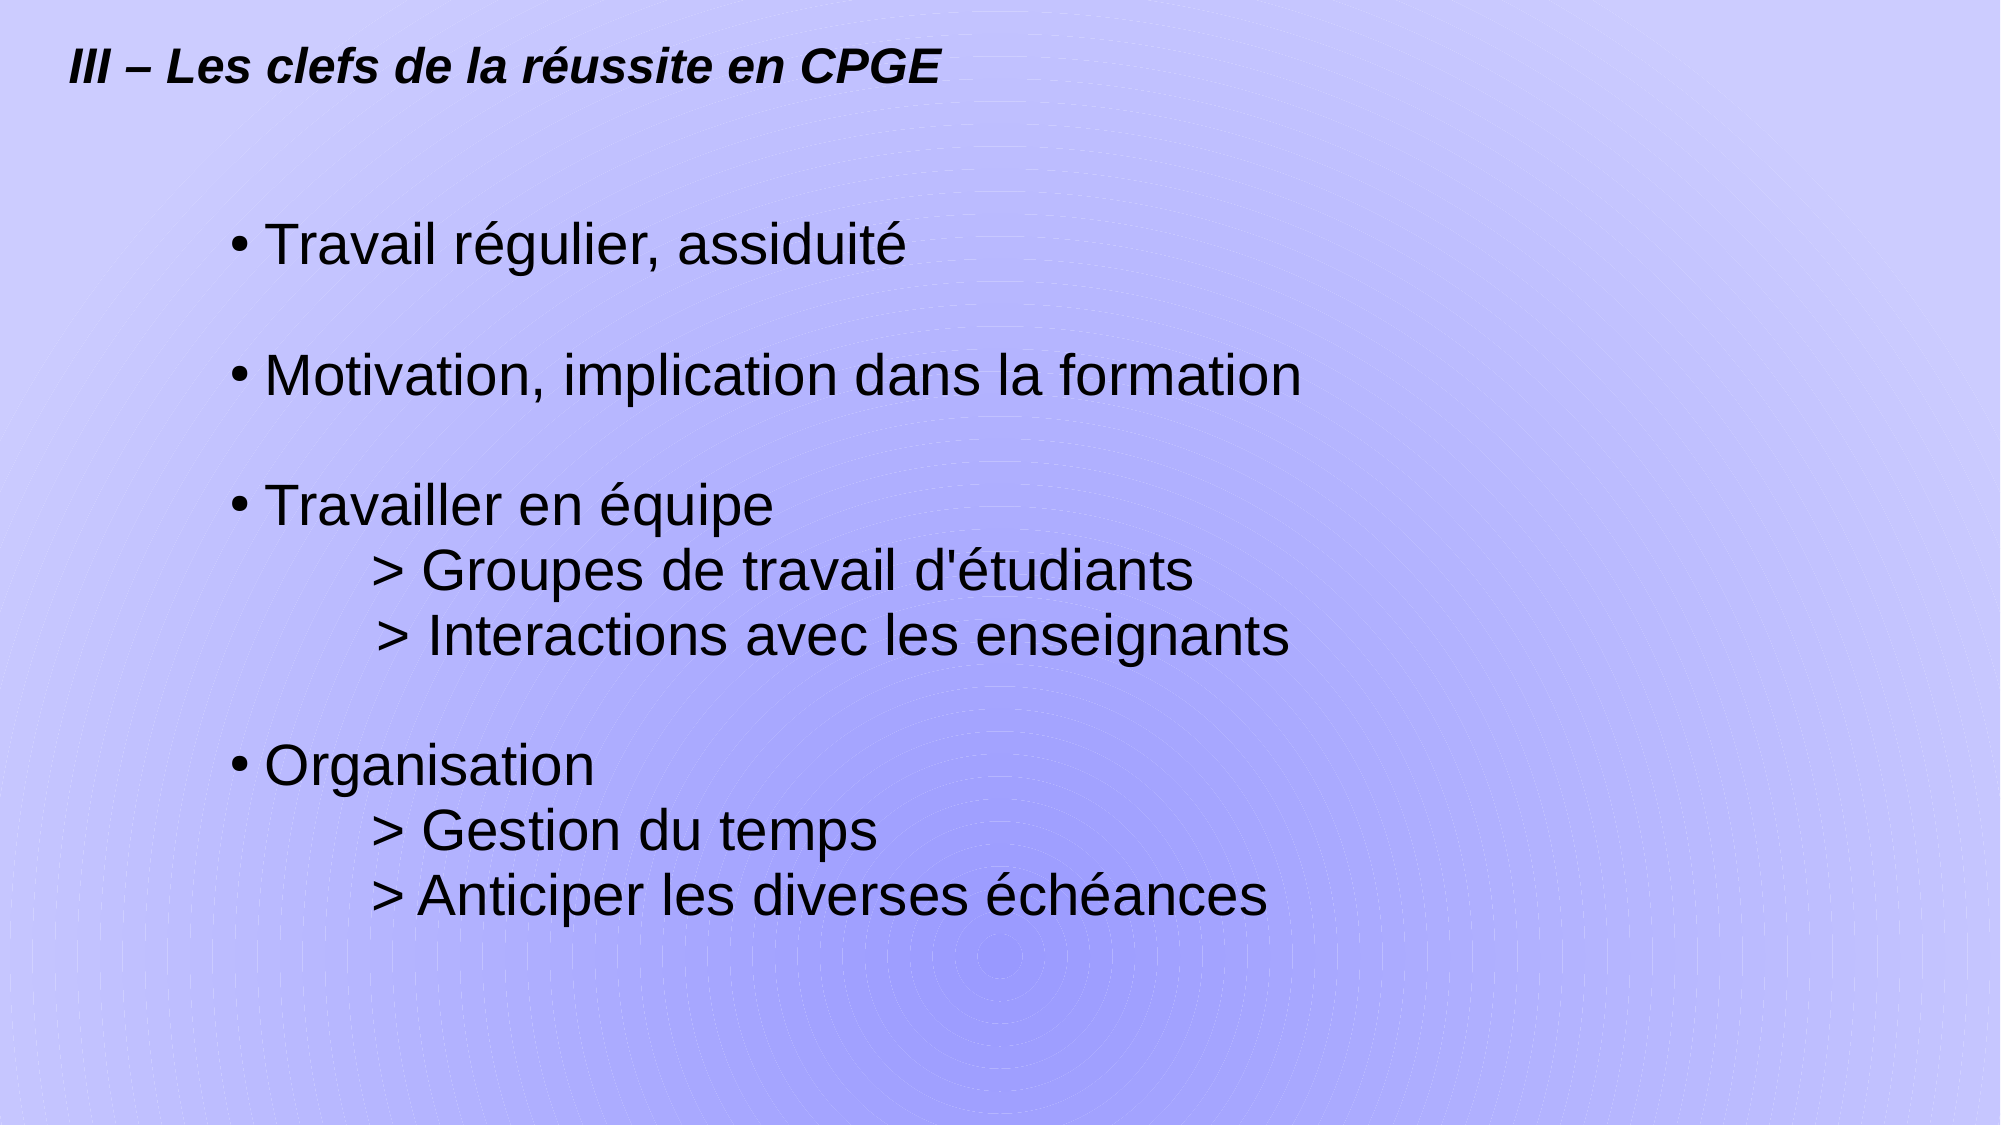

III – Les clefs de la réussite en CPGE
Travail régulier, assiduité
Motivation, implication dans la formation
Travailler en équipe
> Groupes de travail d'étudiants
		> Interactions avec les enseignants
Organisation
> Gestion du temps
> Anticiper les diverses échéances